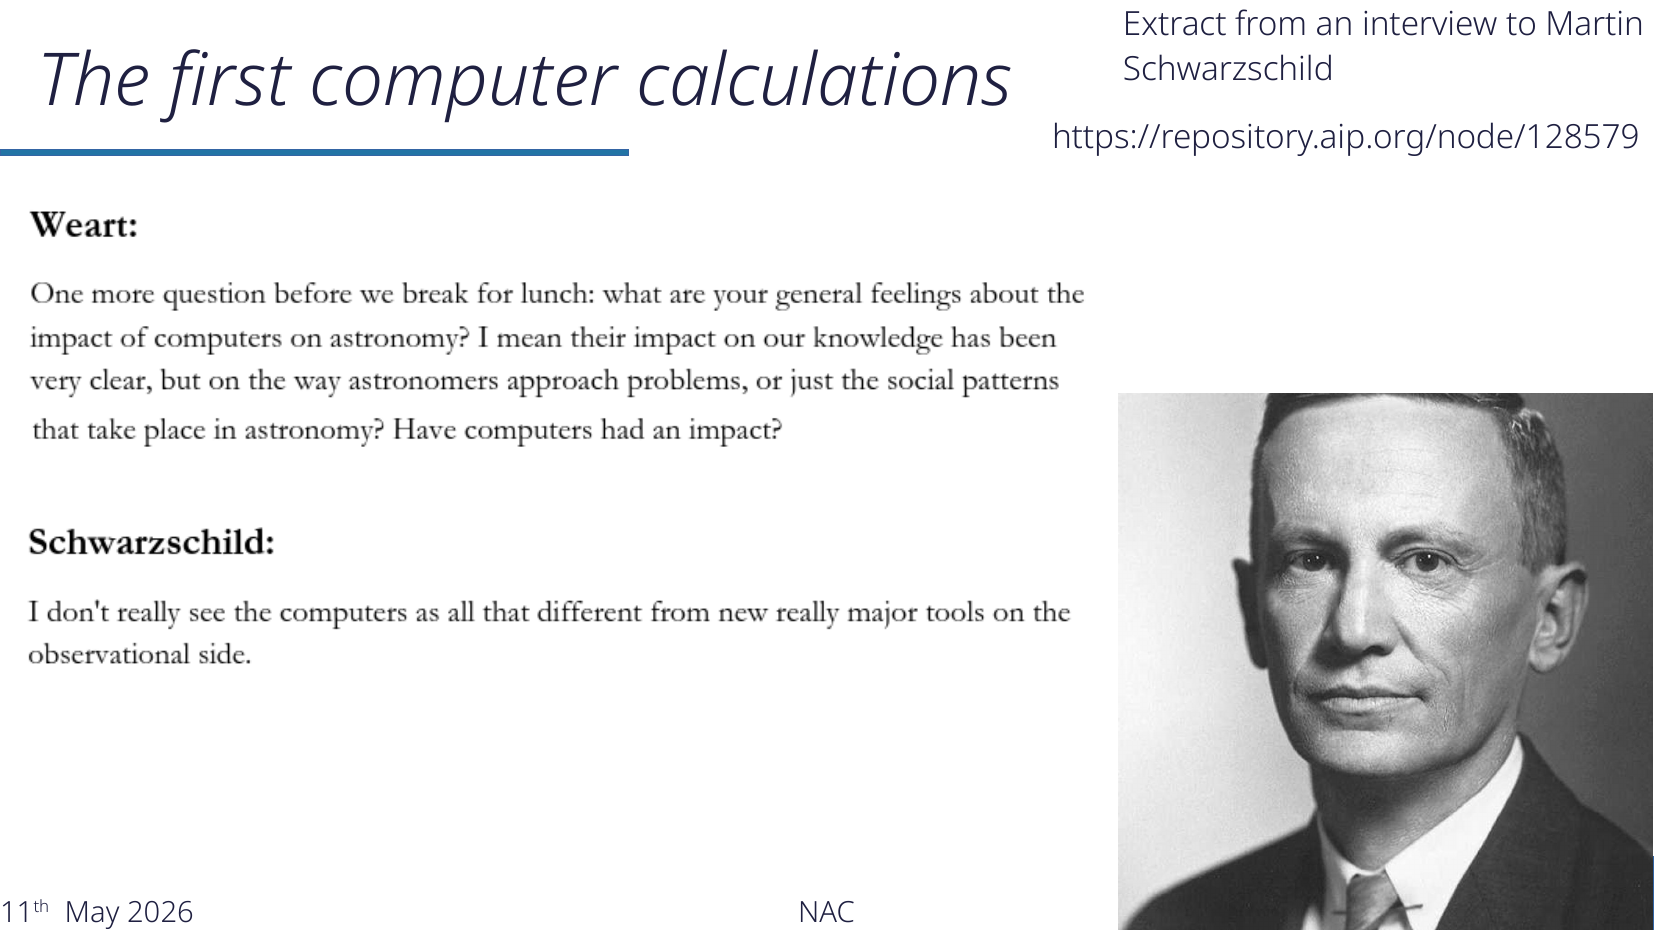

# The first computer calculations
Extract from an interview to Martin Schwarzschild
https://repository.aip.org/node/128579
5